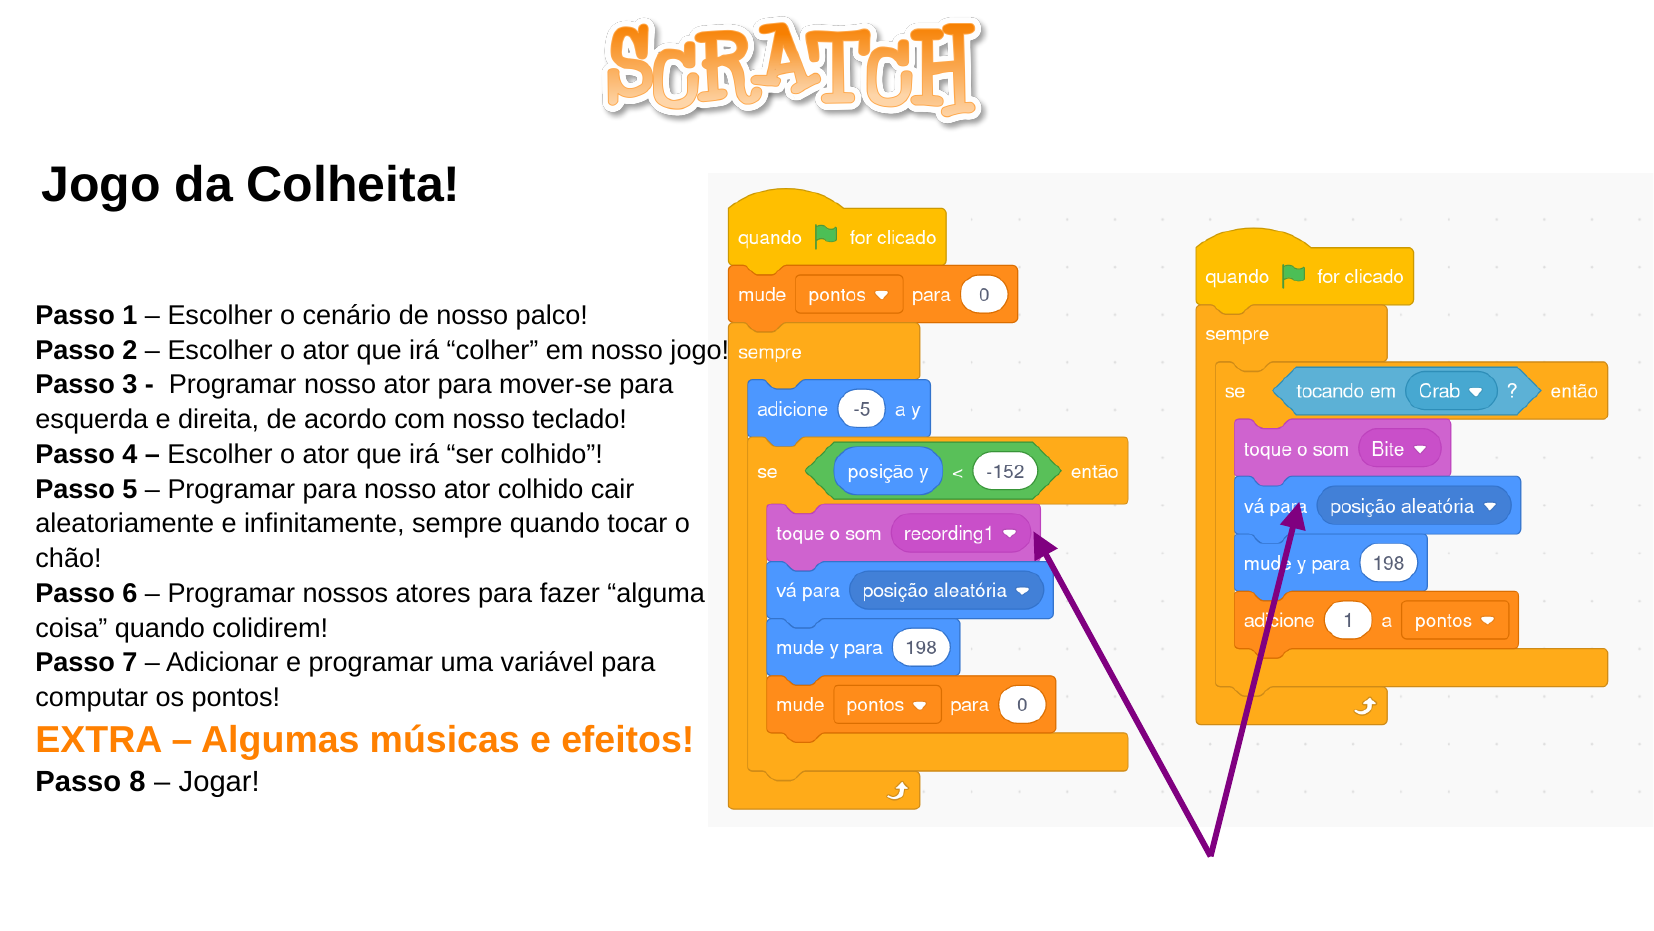

# Jogo da Colheita!
Passo 1 – Escolher o cenário de nosso palco!
Passo 2 – Escolher o ator que irá “colher” em nosso jogo!
Passo 3 - Programar nosso ator para mover-se para esquerda e direita, de acordo com nosso teclado!
Passo 4 – Escolher o ator que irá “ser colhido”!
Passo 5 – Programar para nosso ator colhido cair aleatoriamente e infinitamente, sempre quando tocar o chão!
Passo 6 – Programar nossos atores para fazer “alguma coisa” quando colidirem!
Passo 7 – Adicionar e programar uma variável para computar os pontos!
EXTRA – Algumas músicas e efeitos!
Passo 8 – Jogar!